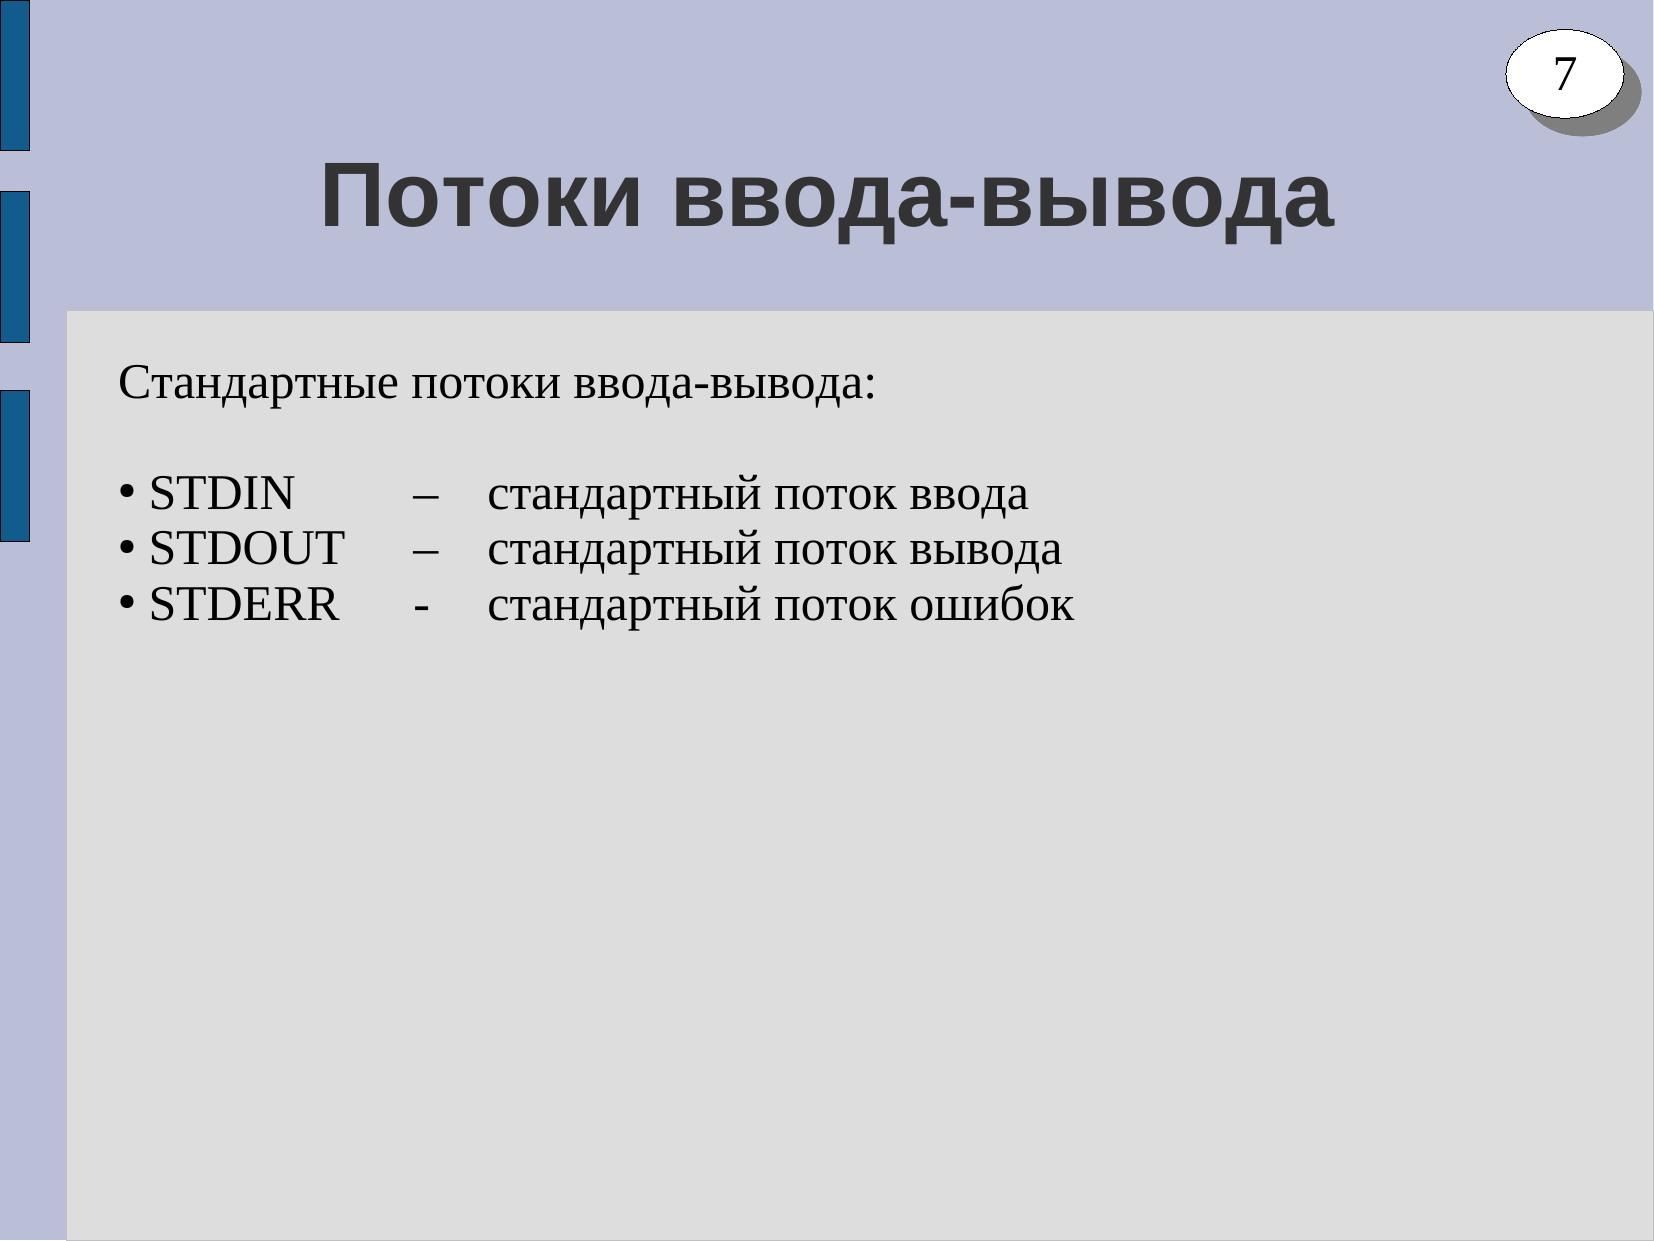

7
# Потоки ввода-вывода
Стандартные потоки ввода-вывода:
 STDIN		–	стандартный поток ввода
 STDOUT	–	стандартный поток вывода
 STDERR	-	стандартный поток ошибок